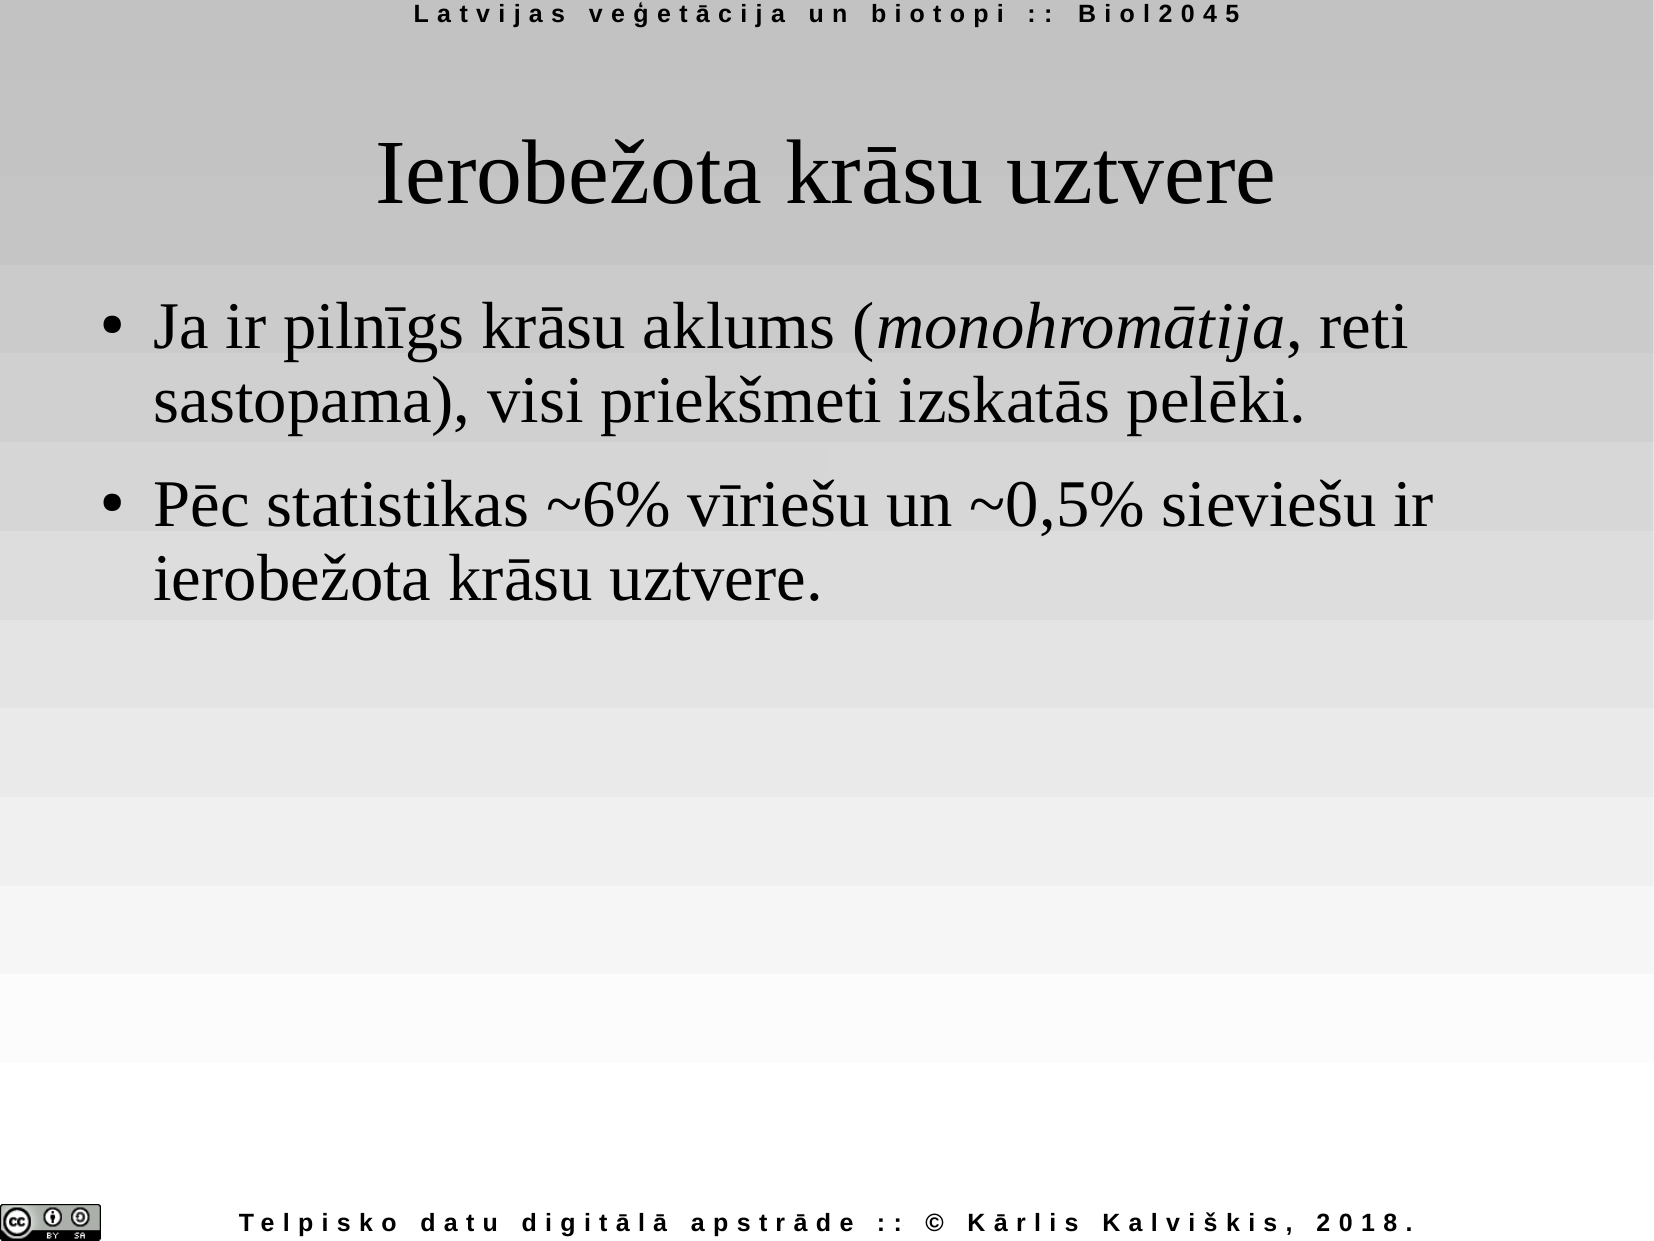

# Ierobežota krāsu uztvere
Ja ir pilnīgs krāsu aklums (monohromātija, reti sastopama), visi priekšmeti izskatās pelēki.
Pēc statistikas ~6% vīriešu un ~0,5% sieviešu ir ierobežota krāsu uztvere.